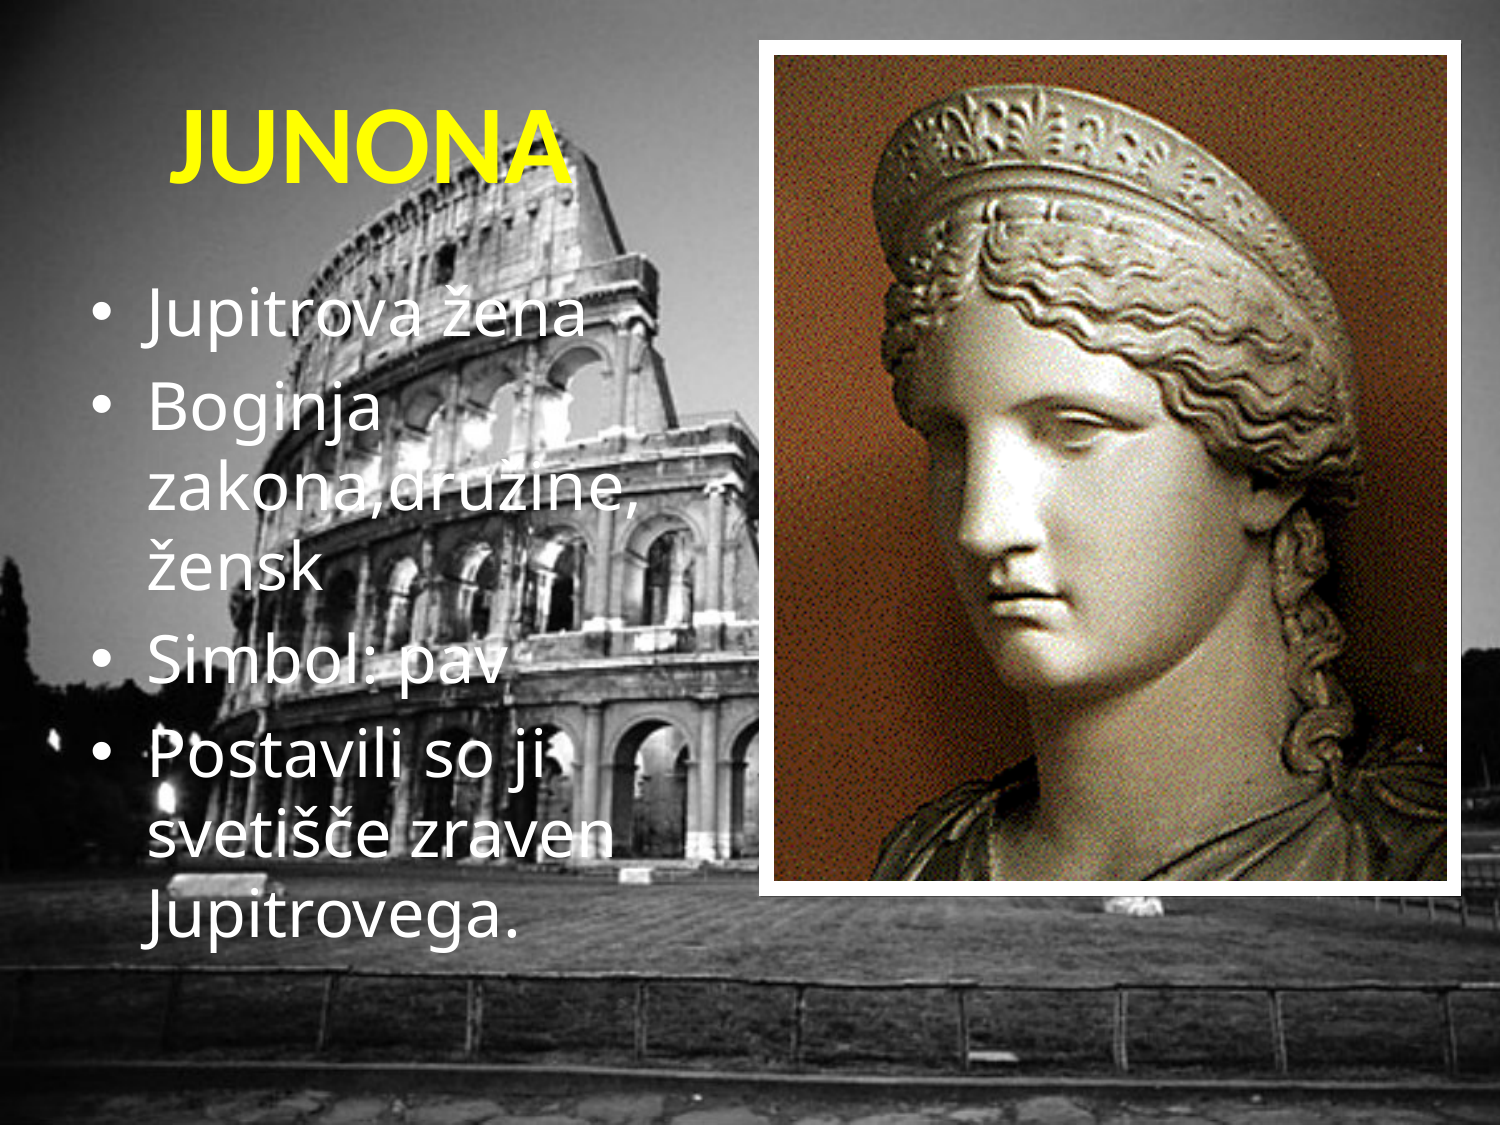

# JUNONA
Jupitrova žena
Boginja zakona,družine, žensk
Simbol: pav
Postavili so ji svetišče zraven Jupitrovega.